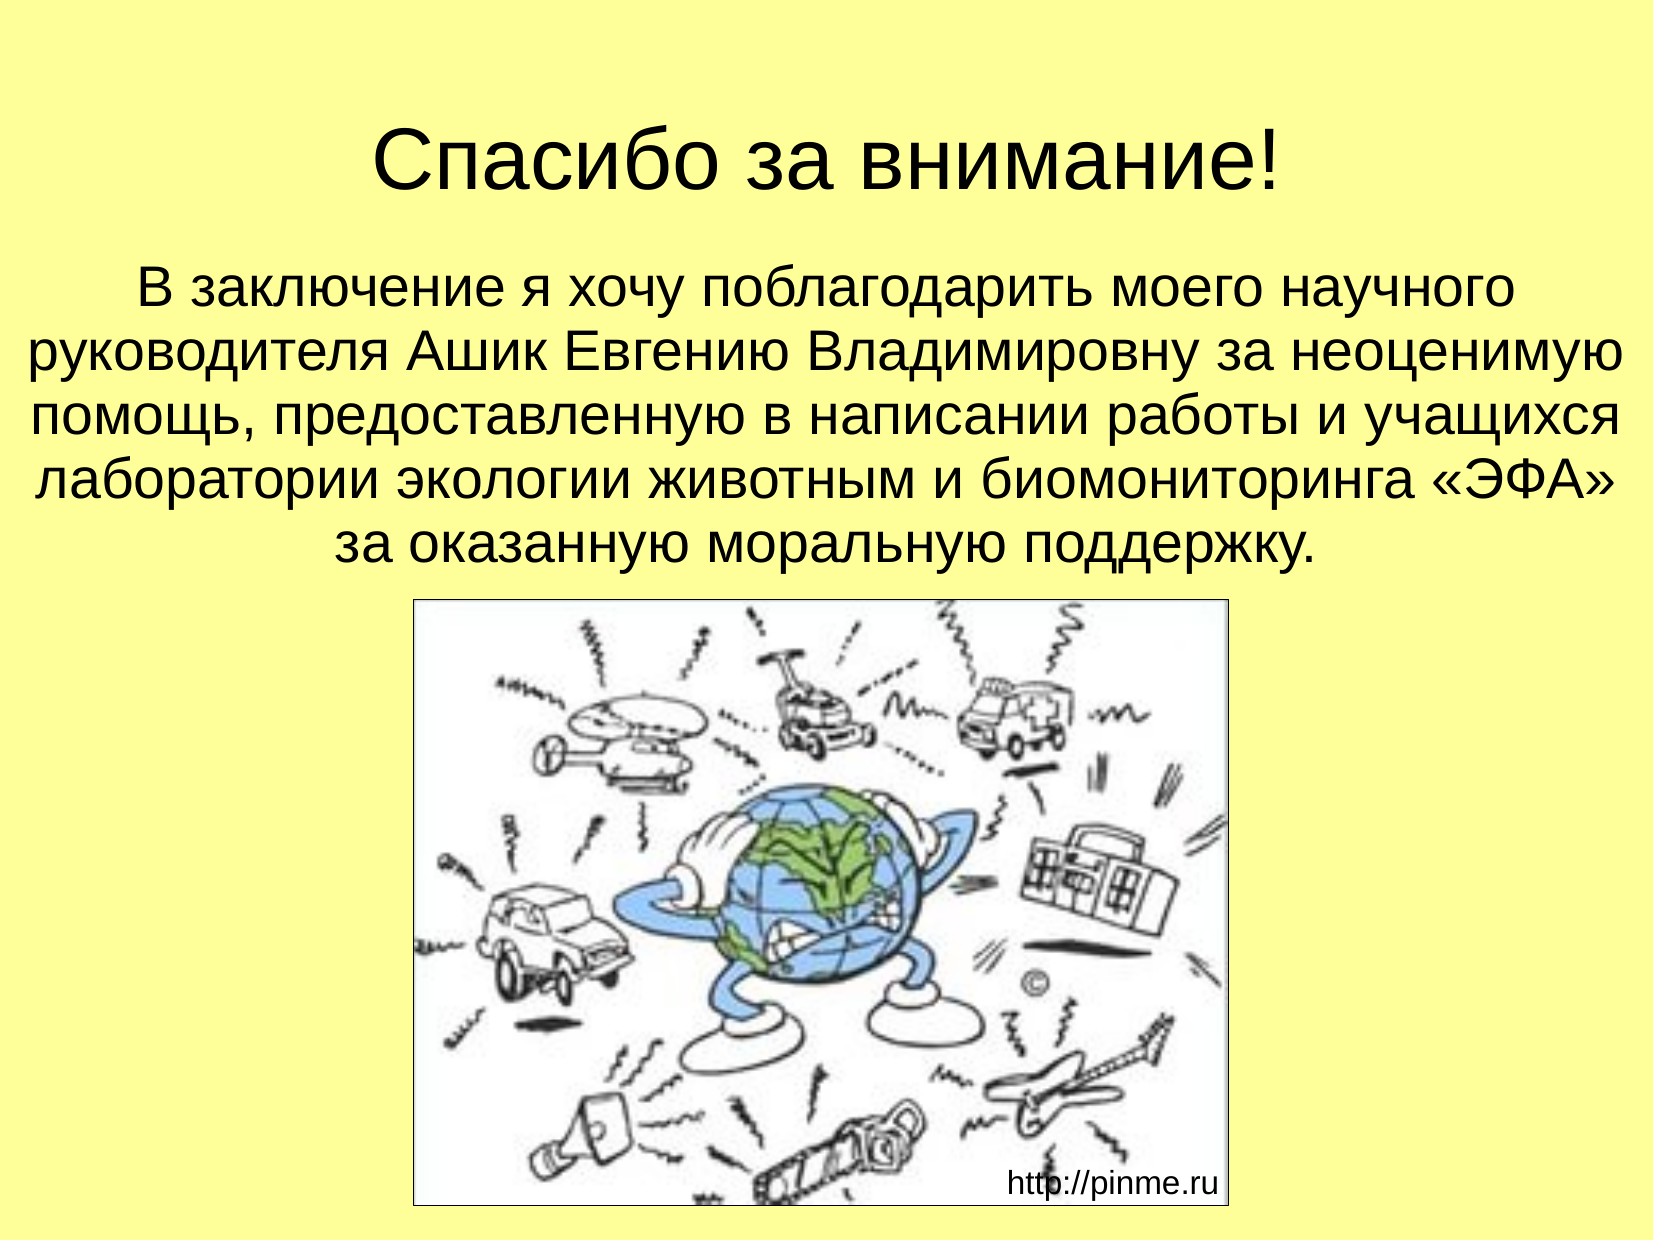

# Спасибо за внимание!
В заключение я хочу поблагодарить моего научного руководителя Ашик Евгению Владимировну за неоценимую помощь, предоставленную в написании работы и учащихся лаборатории экологии животным и биомониторинга «ЭФА» за оказанную моральную поддержку.
http://pinme.ru